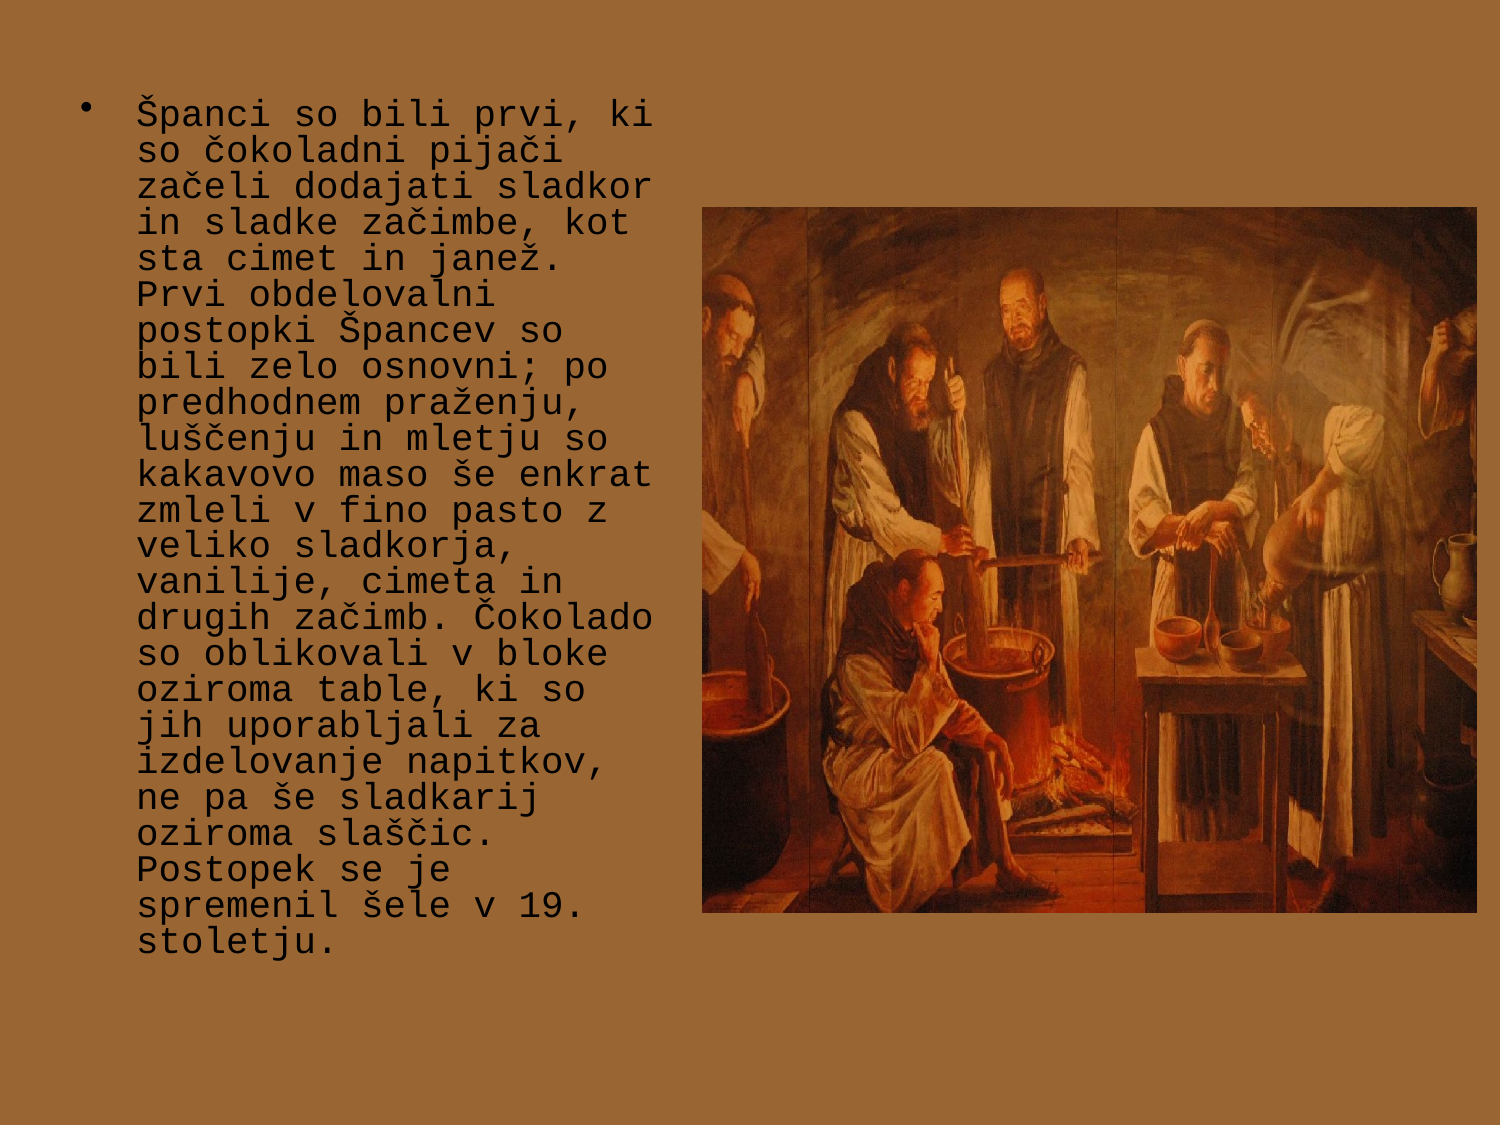

# Španci so bili prvi, ki so čokoladni pijači začeli dodajati sladkor in sladke začimbe, kot sta cimet in janež. Prvi obdelovalni postopki Špancev so bili zelo osnovni; po predhodnem praženju, luščenju in mletju so kakavovo maso še enkrat zmleli v fino pasto z veliko sladkorja, vanilije, cimeta in drugih začimb. Čokolado so oblikovali v bloke oziroma table, ki so jih uporabljali za izdelovanje napitkov, ne pa še sladkarij oziroma slaščic. Postopek se je spremenil šele v 19. stoletju.